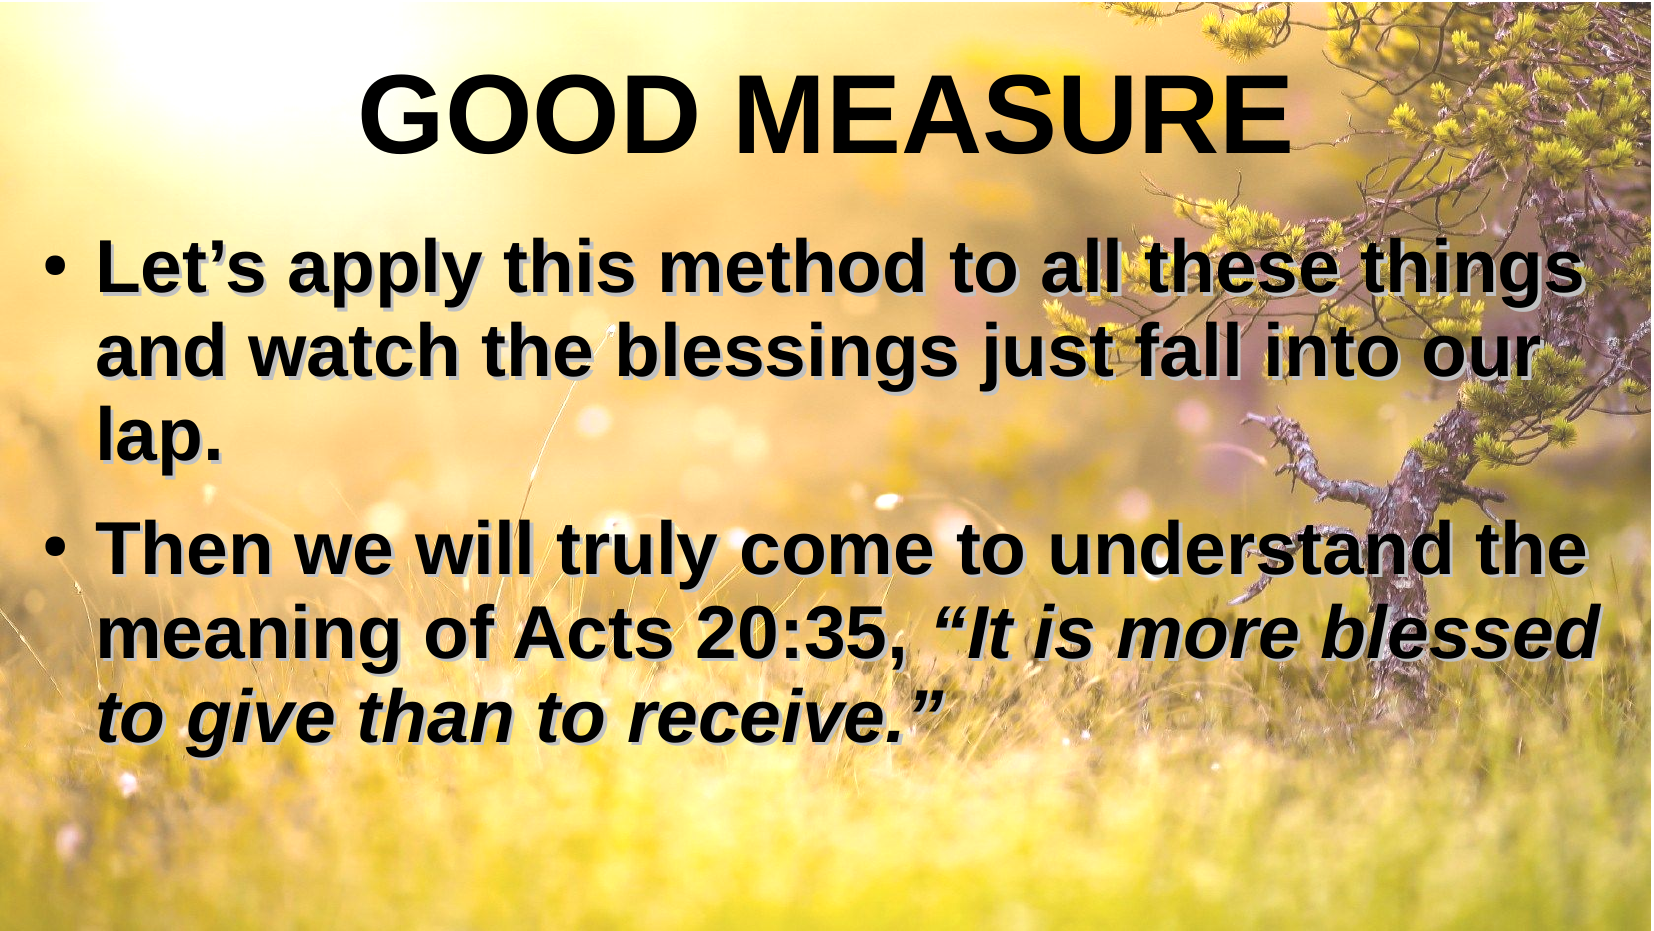

# GOOD MEASURE
Let’s apply this method to all these things and watch the blessings just fall into our lap.
Then we will truly come to understand the meaning of Acts 20:35, “It is more blessed to give than to receive.”